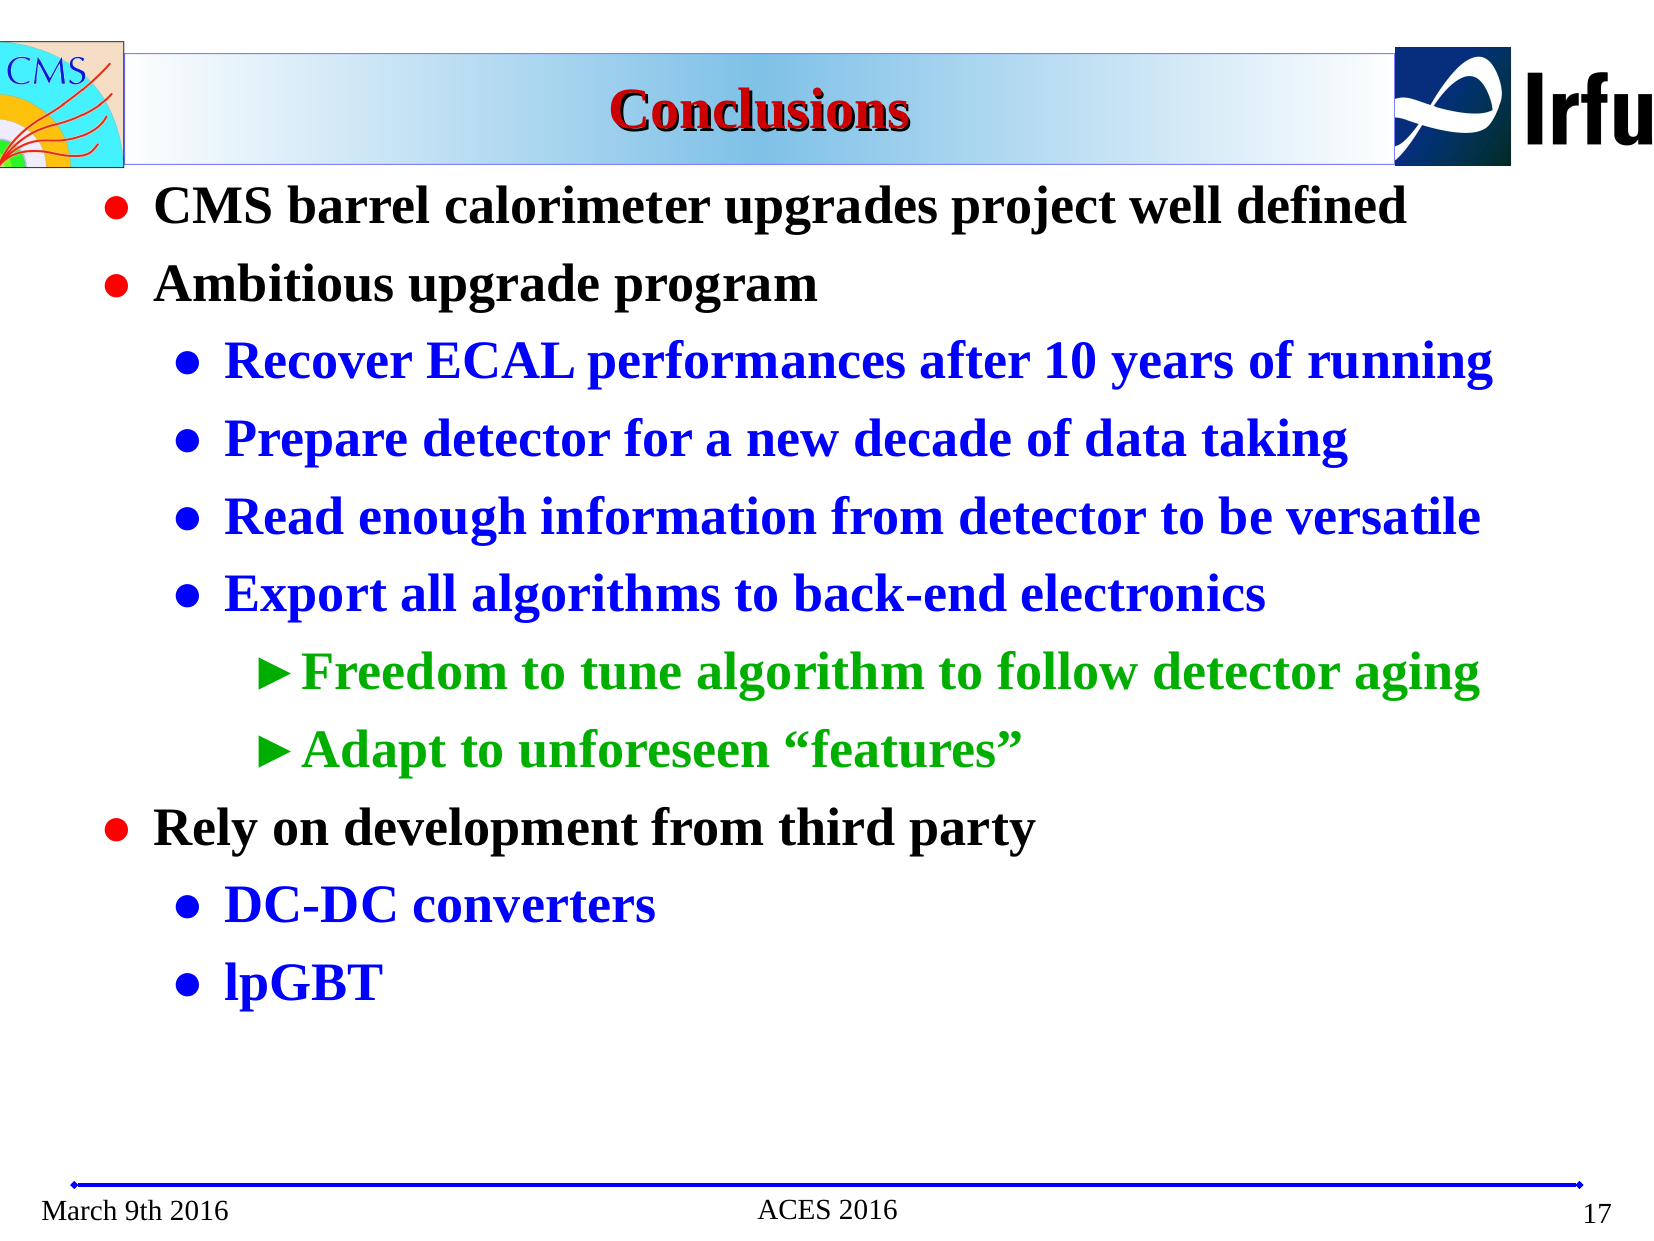

# Conclusions
CMS barrel calorimeter upgrades project well defined
Ambitious upgrade program
Recover ECAL performances after 10 years of running
Prepare detector for a new decade of data taking
Read enough information from detector to be versatile
Export all algorithms to back-end electronics
Freedom to tune algorithm to follow detector aging
Adapt to unforeseen “features”
Rely on development from third party
DC-DC converters
lpGBT
ACES 2016
March 9th 2016
17